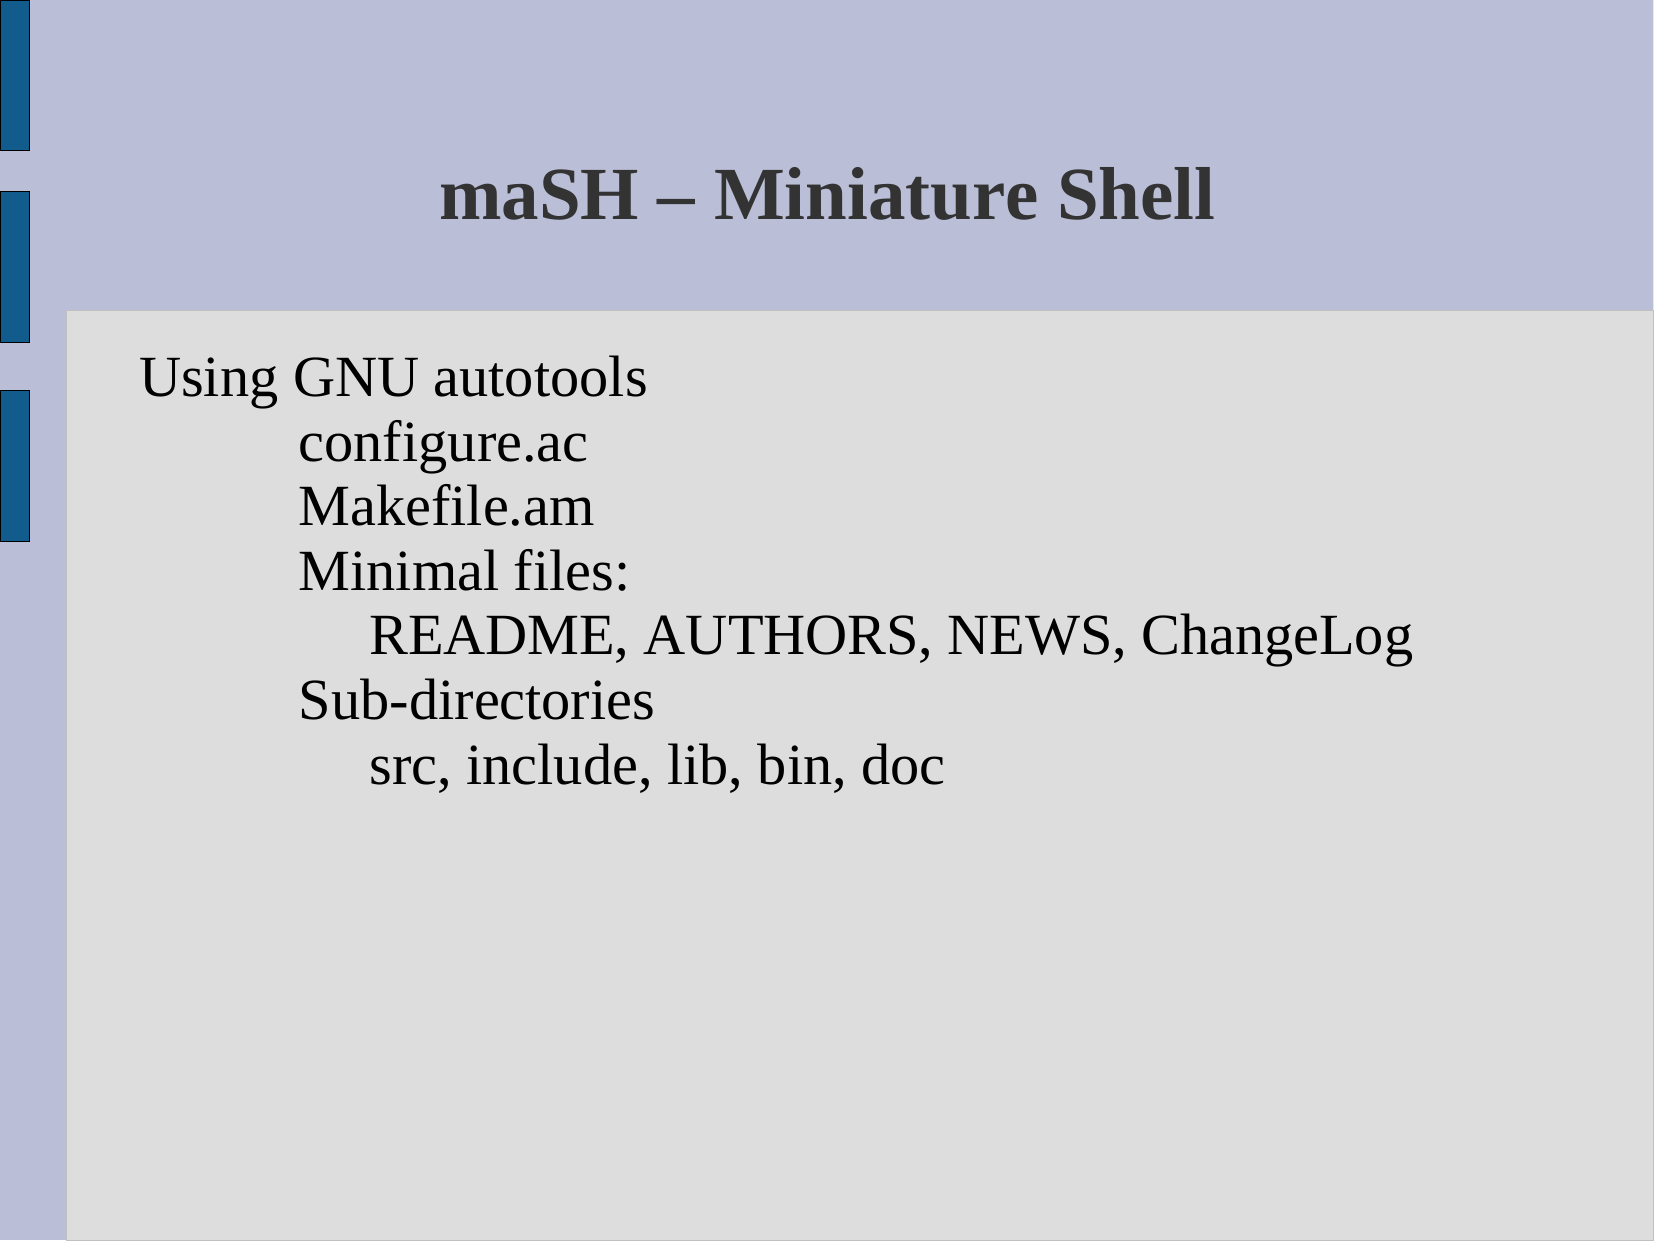

# maSH – Miniature Shell
Using GNU autotools
configure.ac
Makefile.am
Minimal files:
README, AUTHORS, NEWS, ChangeLog
Sub-directories
src, include, lib, bin, doc